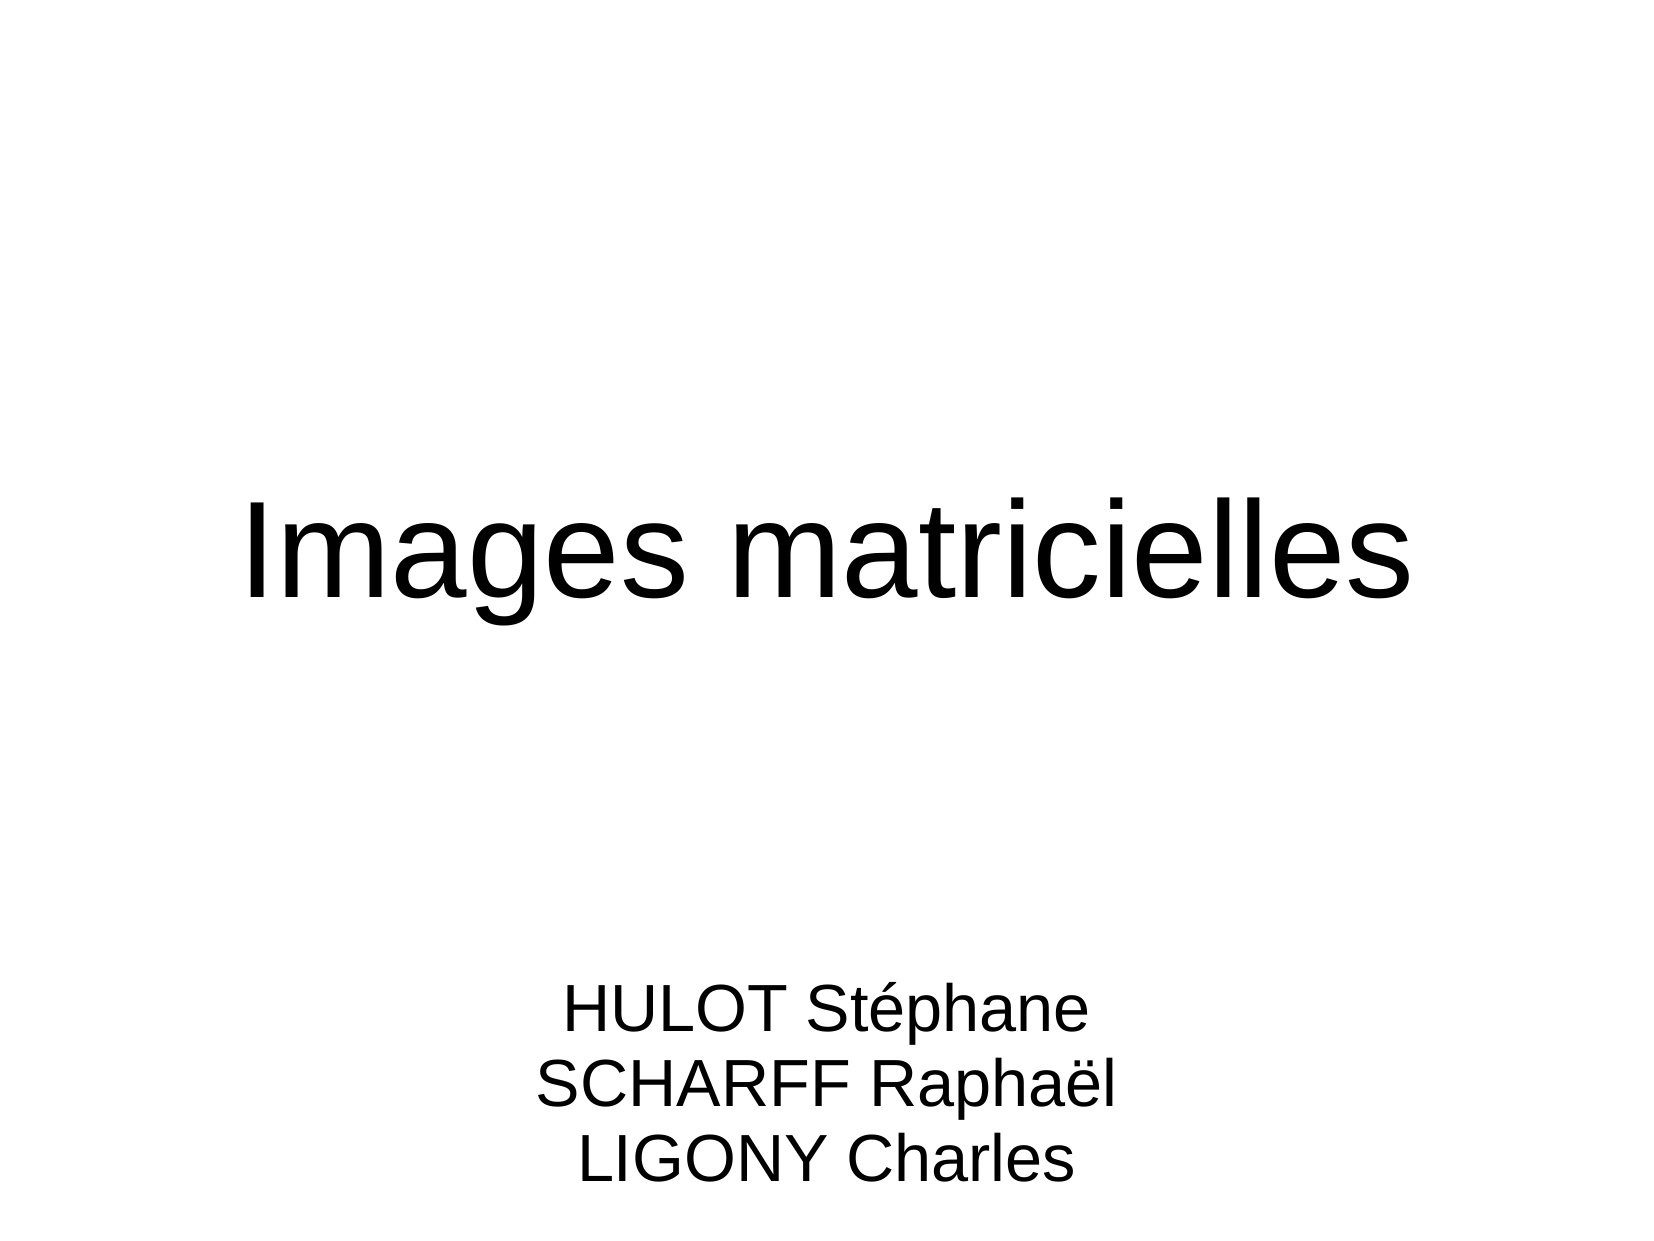

# Images matricielles
HULOT Stéphane
SCHARFF Raphaël
LIGONY Charles